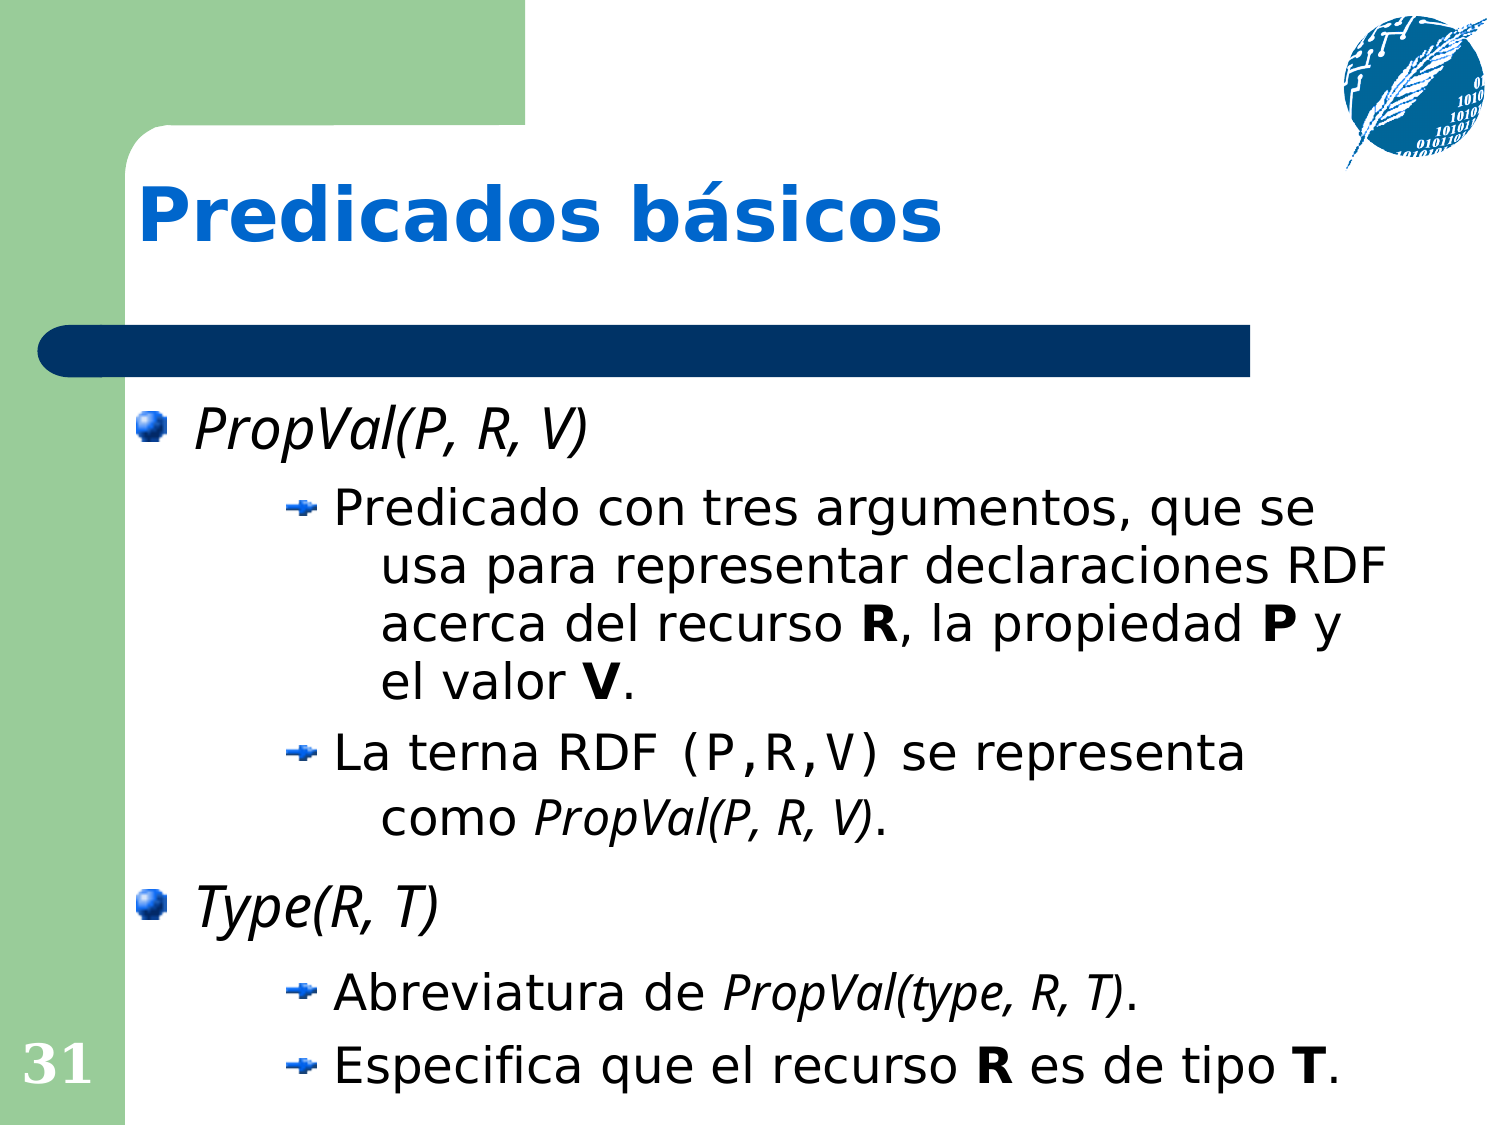

# Predicados básicos
PropVal(P, R, V)
Predicado con tres argumentos, que se usa para representar declaraciones RDF acerca del recurso R, la propiedad P y el valor V.
La terna RDF (P,R,V) se representa como PropVal(P, R, V).
Type(R, T)
Abreviatura de PropVal(type, R, T).
Especifica que el recurso R es de tipo T.
31